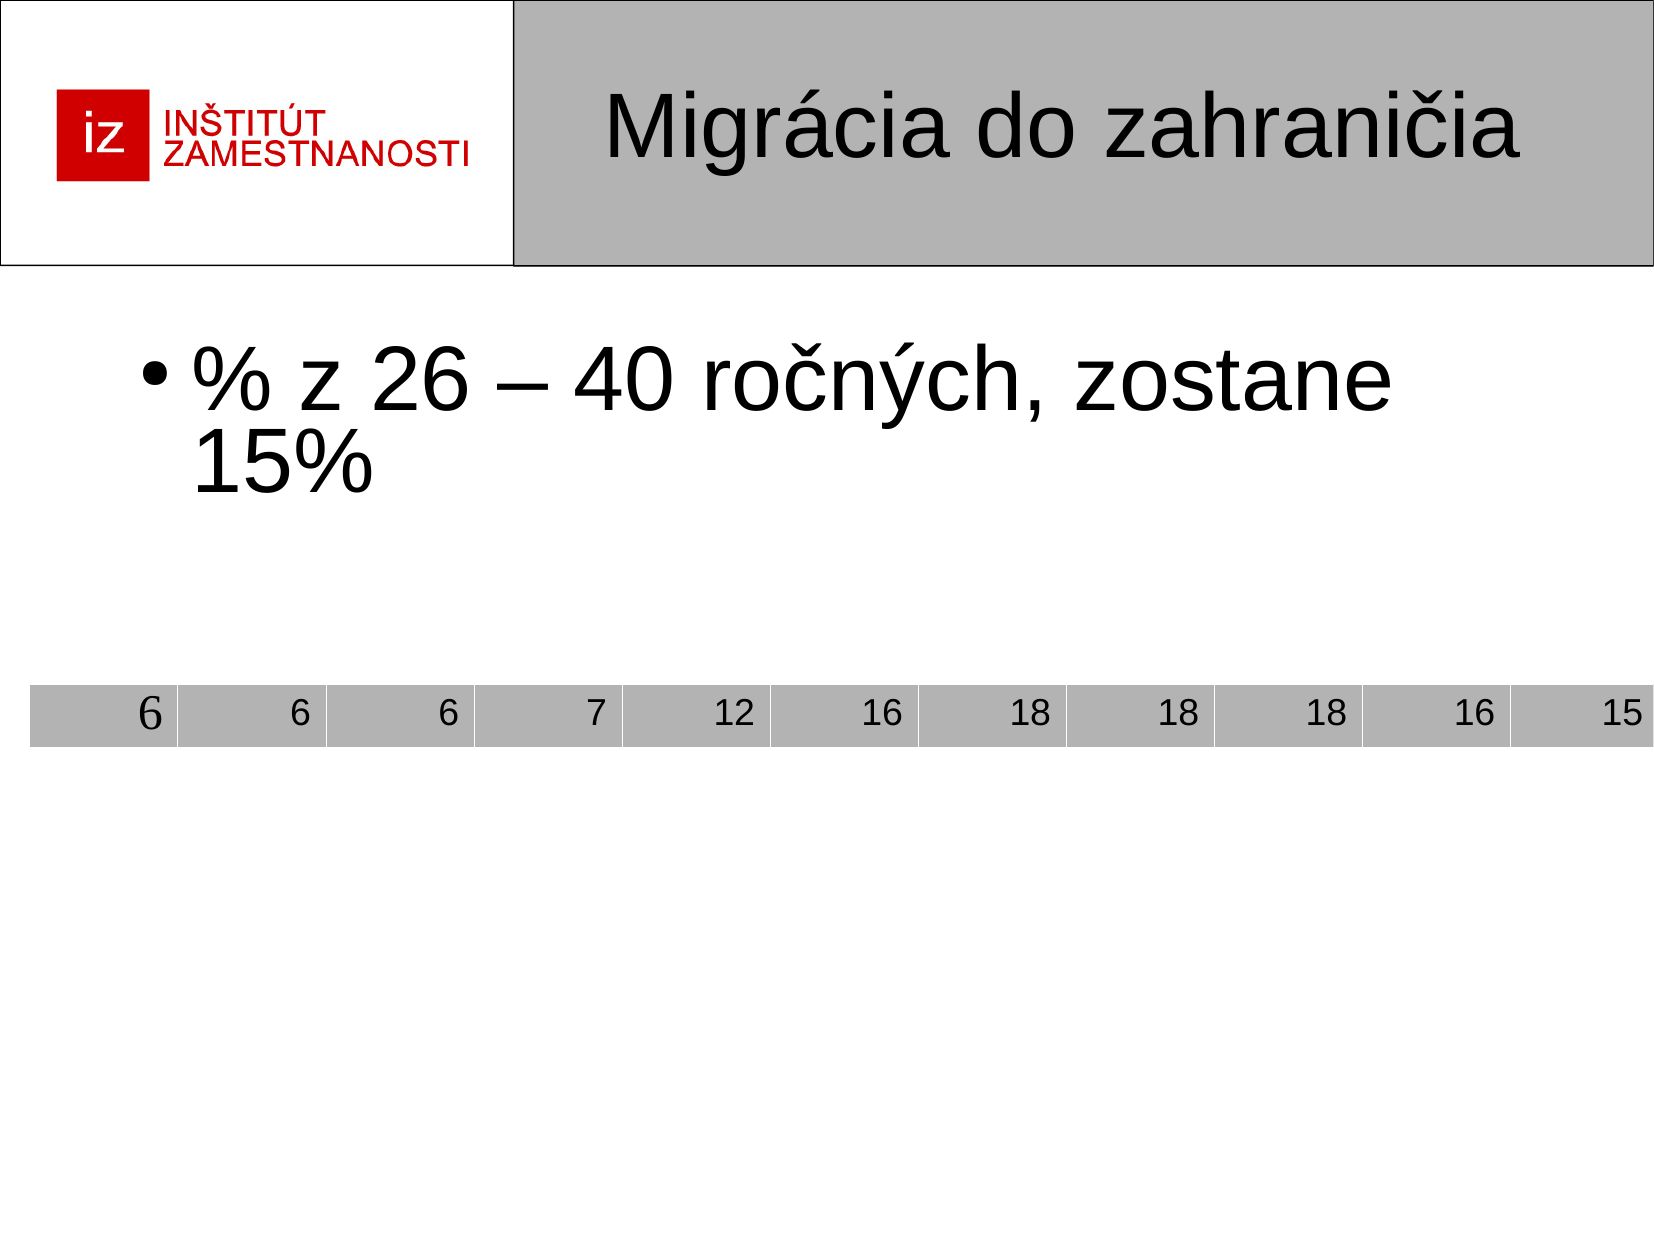

# Migrácia do zahraničia
% z 26 – 40 ročných, zostane 15%
| 6 | 6 | 6 | 7 | 12 | 16 | 18 | 18 | 18 | 16 | 15 |
| --- | --- | --- | --- | --- | --- | --- | --- | --- | --- | --- |